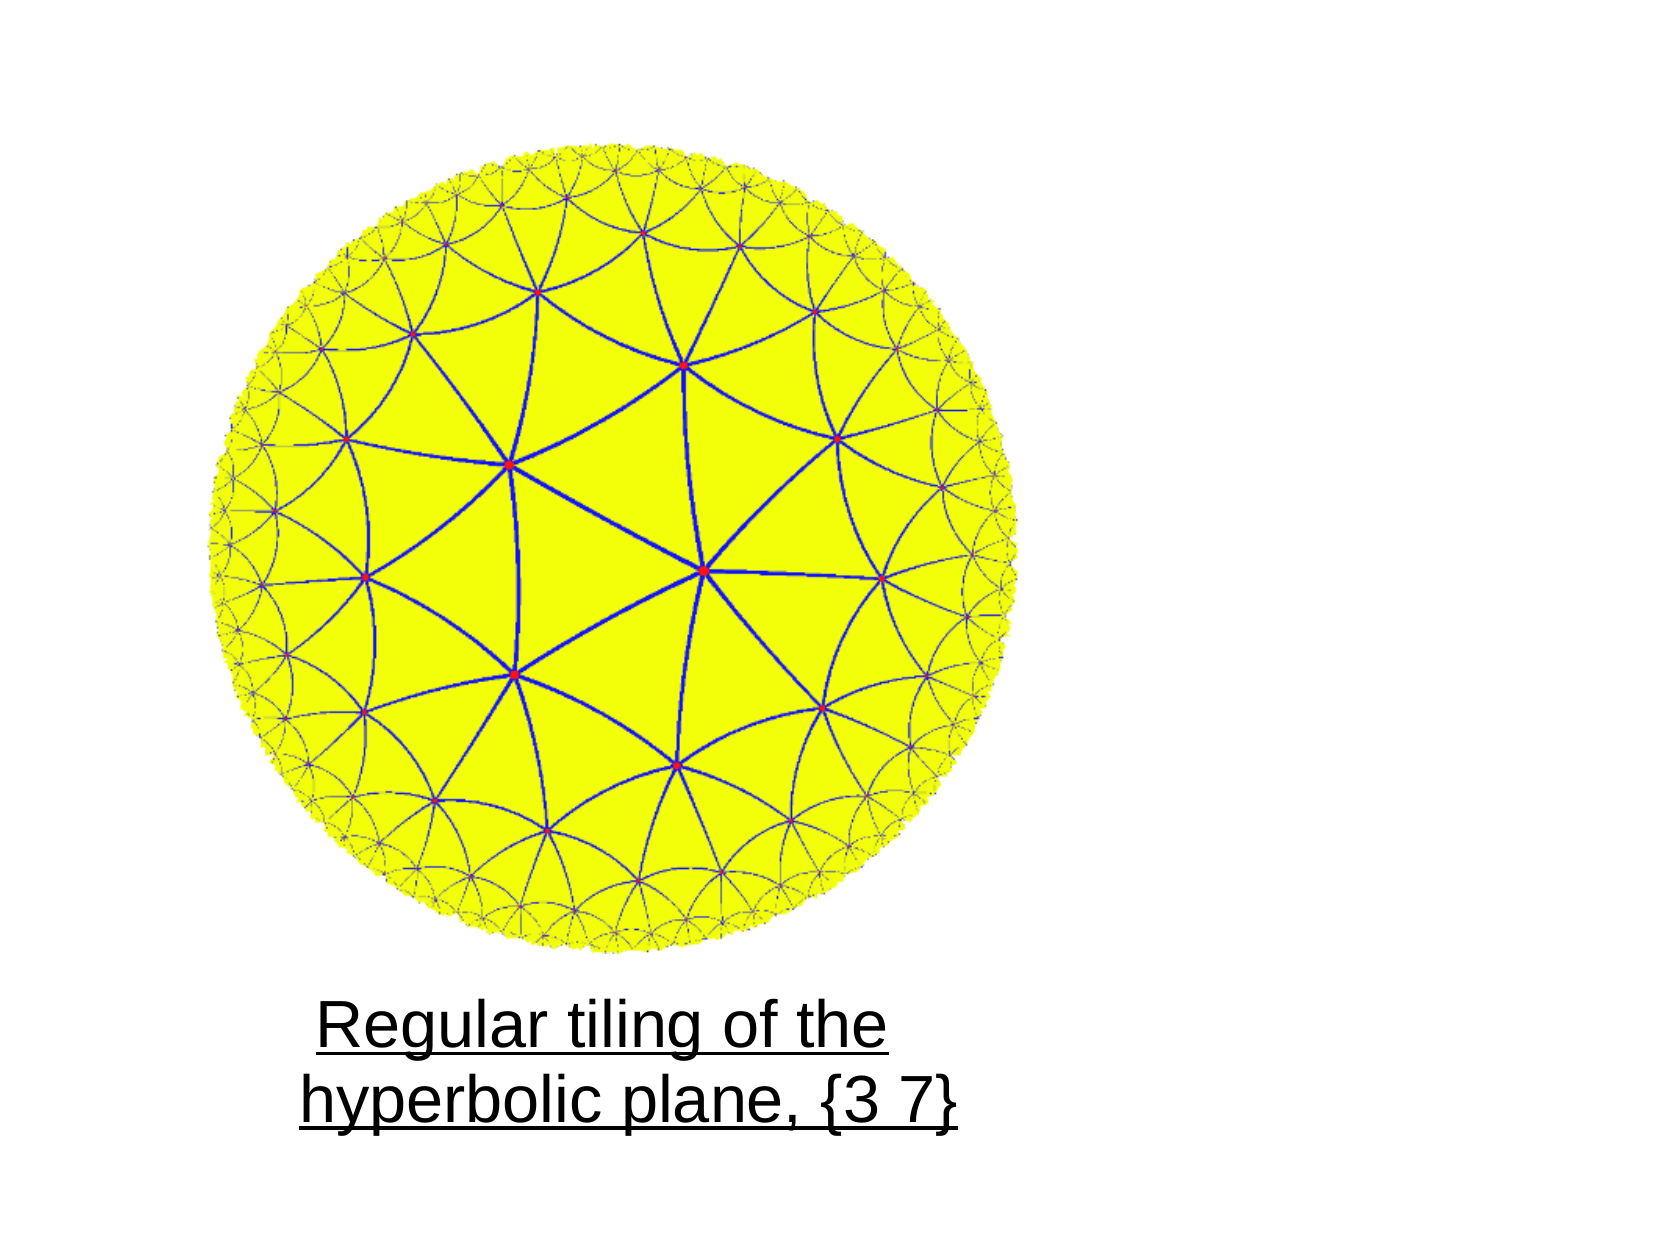

# Regular tiling of the hyperbolic plane, {3 7}